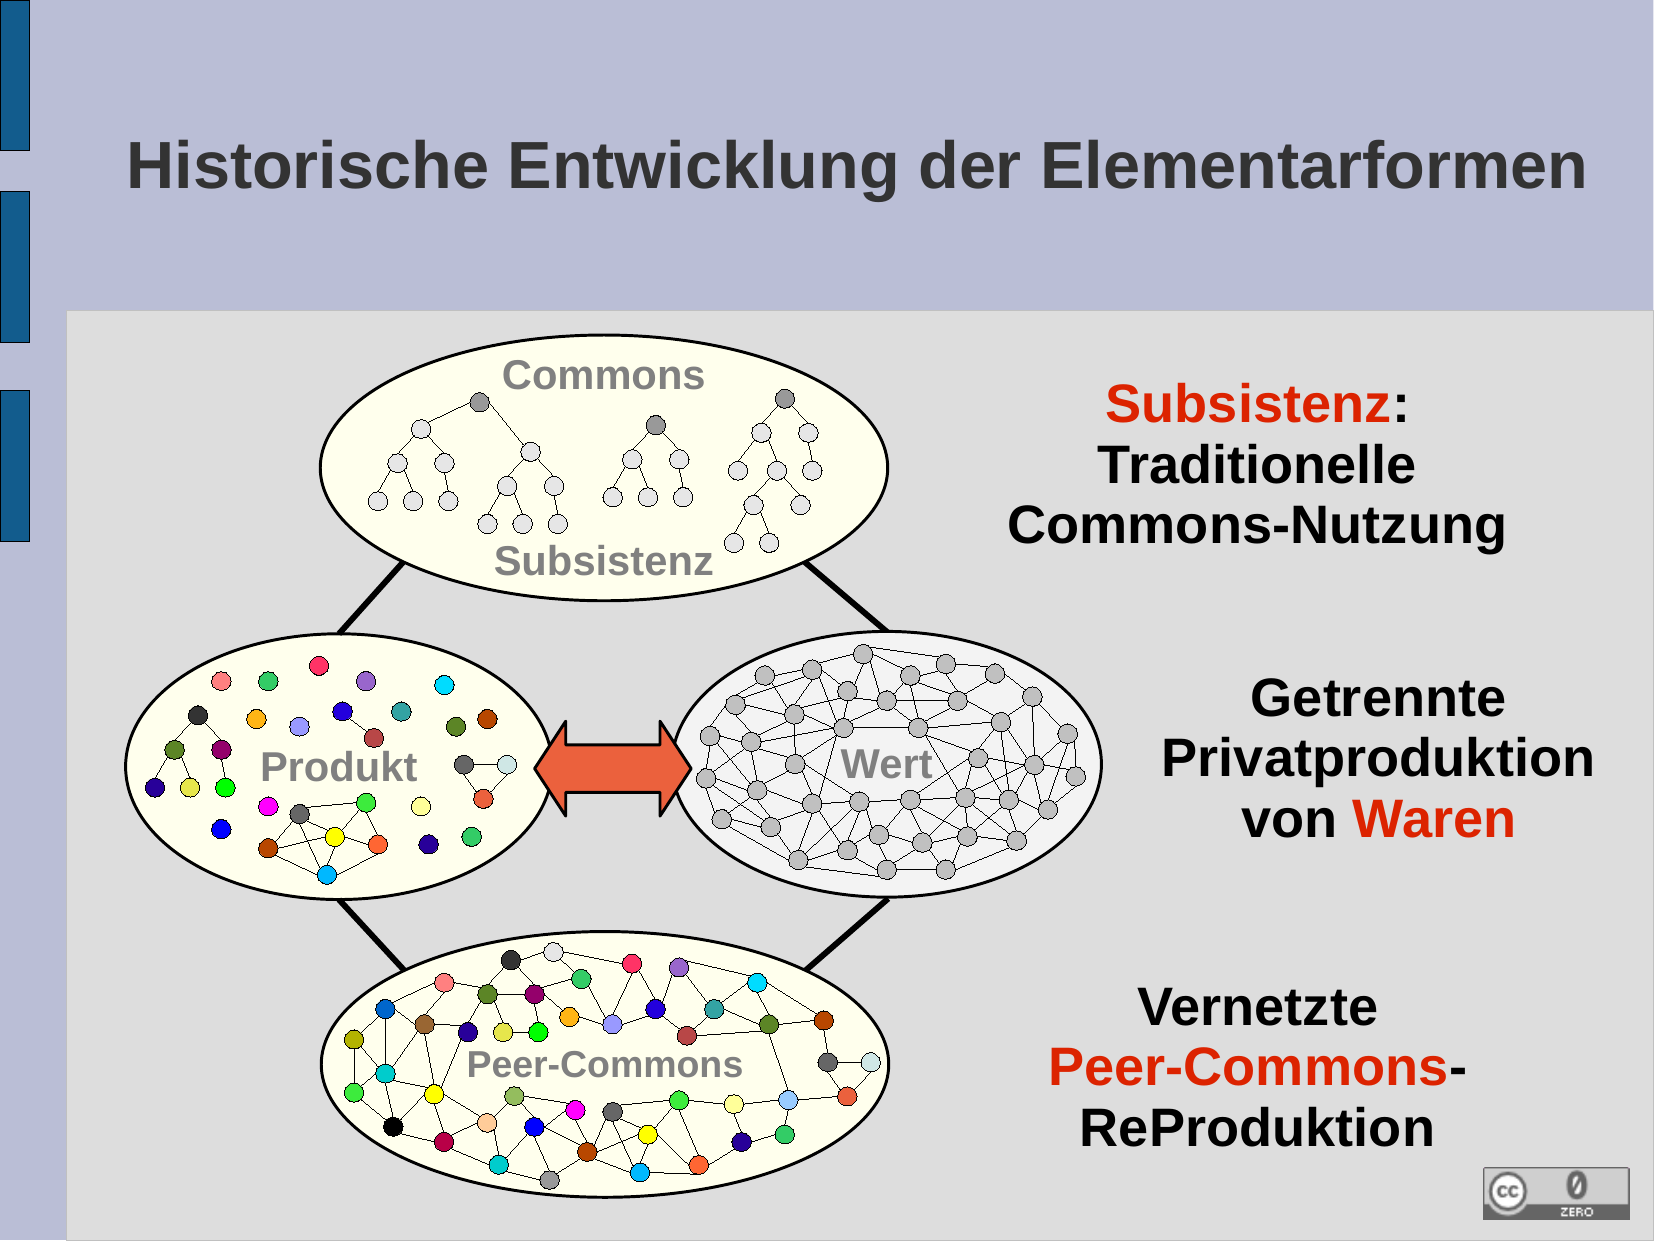

# Historische Entwicklung der Elementarformen
Commons
Subsistenz
Subsistenz:
Traditionelle Commons-Nutzung
Wert
Produkt
Getrennte Privatproduktion
von Waren
Peer-Commons
Vernetzte
Peer-Commons-ReProduktion